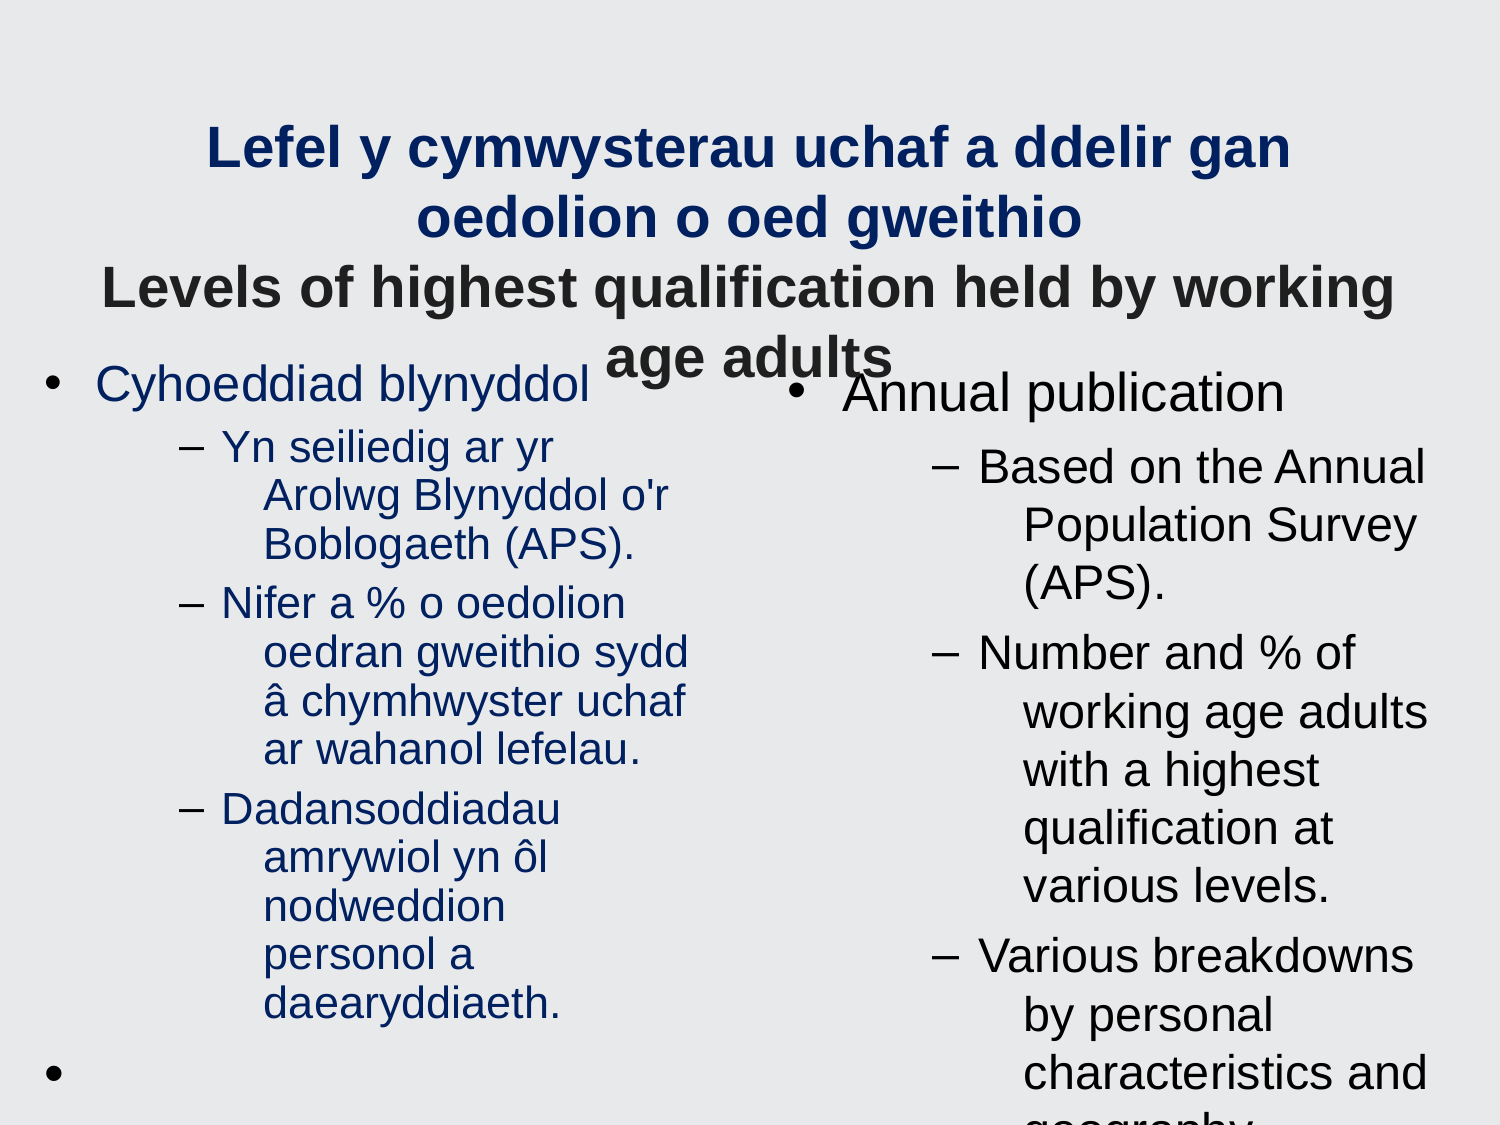

Lefel y cymwysterau uchaf a ddelir gan oedolion o oed gweithio
Levels of highest qualification held by working age adults
Cyhoeddiad blynyddol
Yn seiliedig ar yr Arolwg Blynyddol o'r Boblogaeth (APS).
Nifer a % o oedolion oedran gweithio sydd â chymhwyster uchaf ar wahanol lefelau.
Dadansoddiadau amrywiol yn ôl nodweddion personol a daearyddiaeth.
# Annual publication
Based on the Annual Population Survey (APS).
Number and % of working age adults with a highest qualification at various levels.
Various breakdowns by personal characteristics and geography.